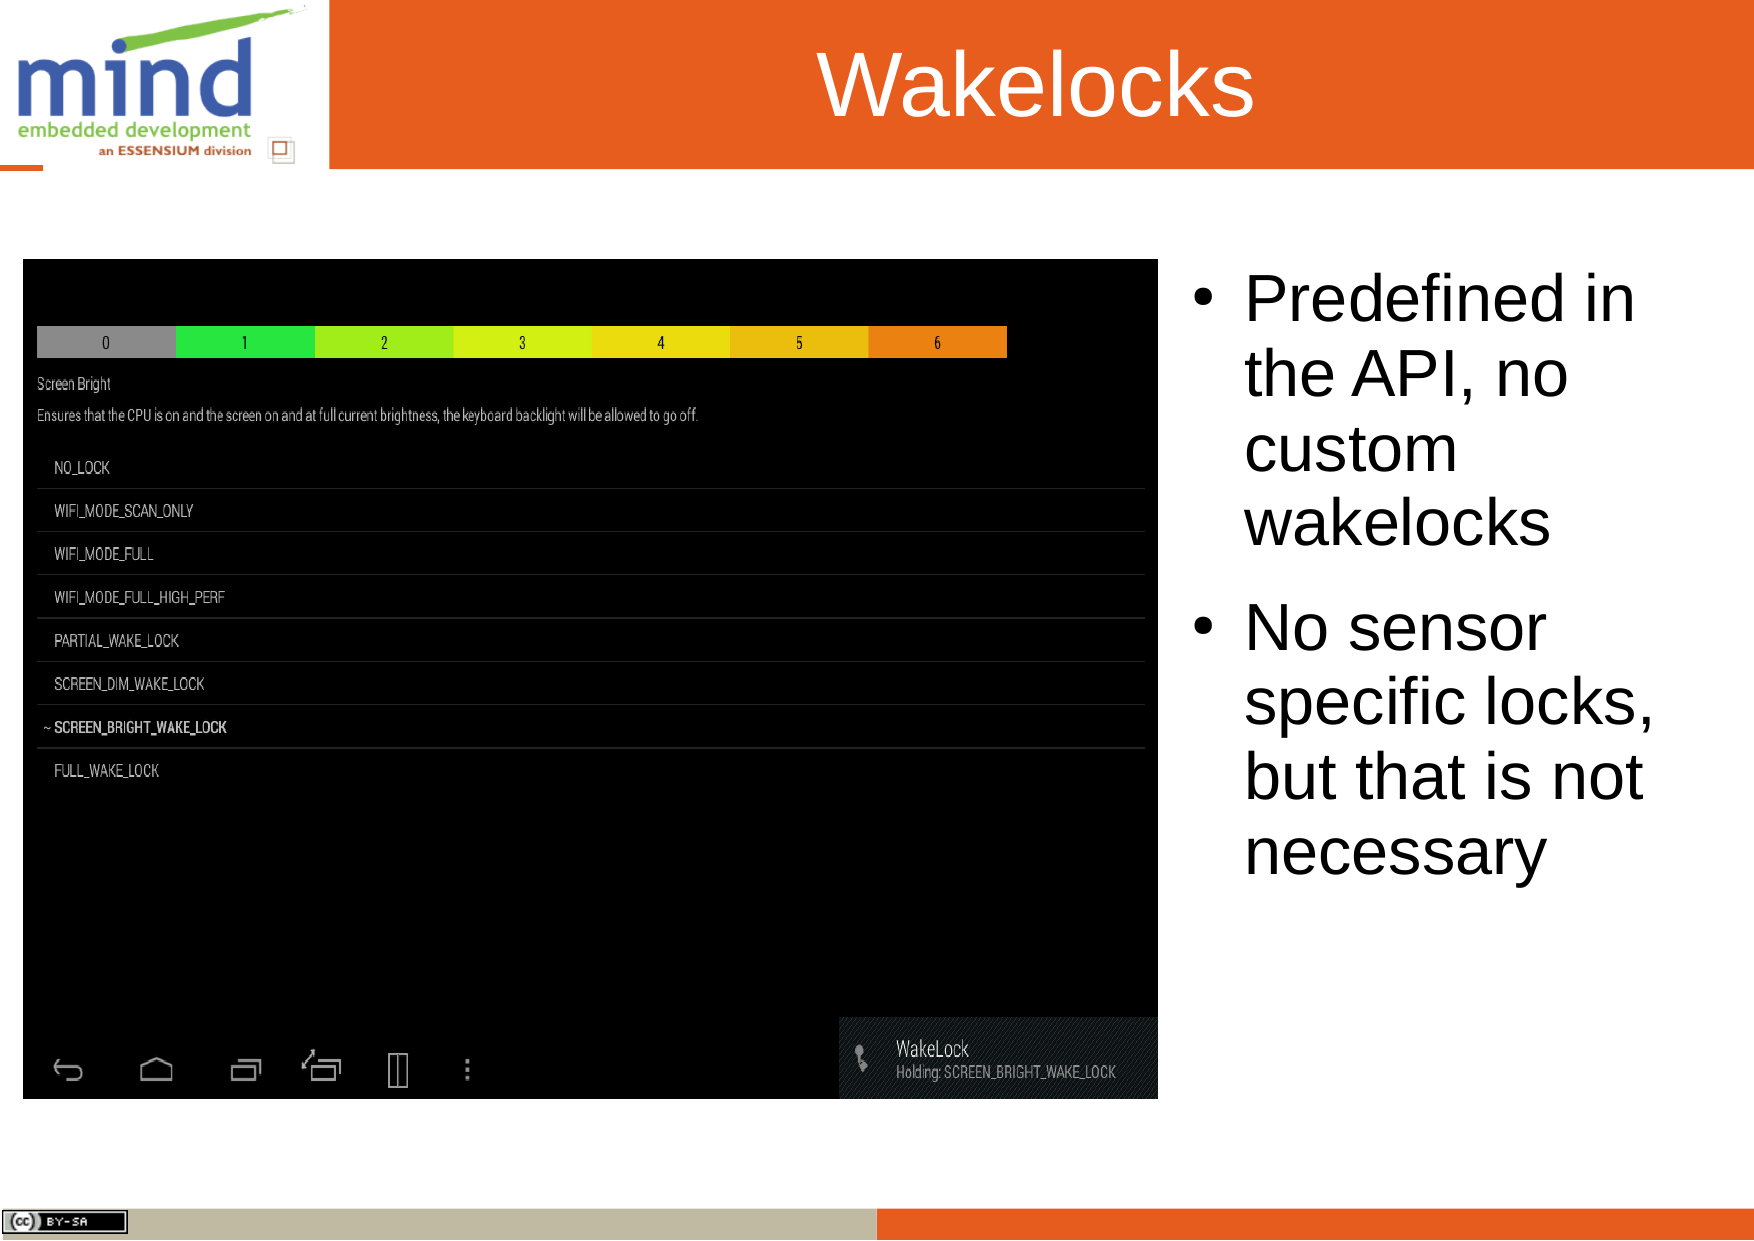

# Wakelocks
Predefined in the API, no custom wakelocks
No sensor specific locks, but that is not necessary